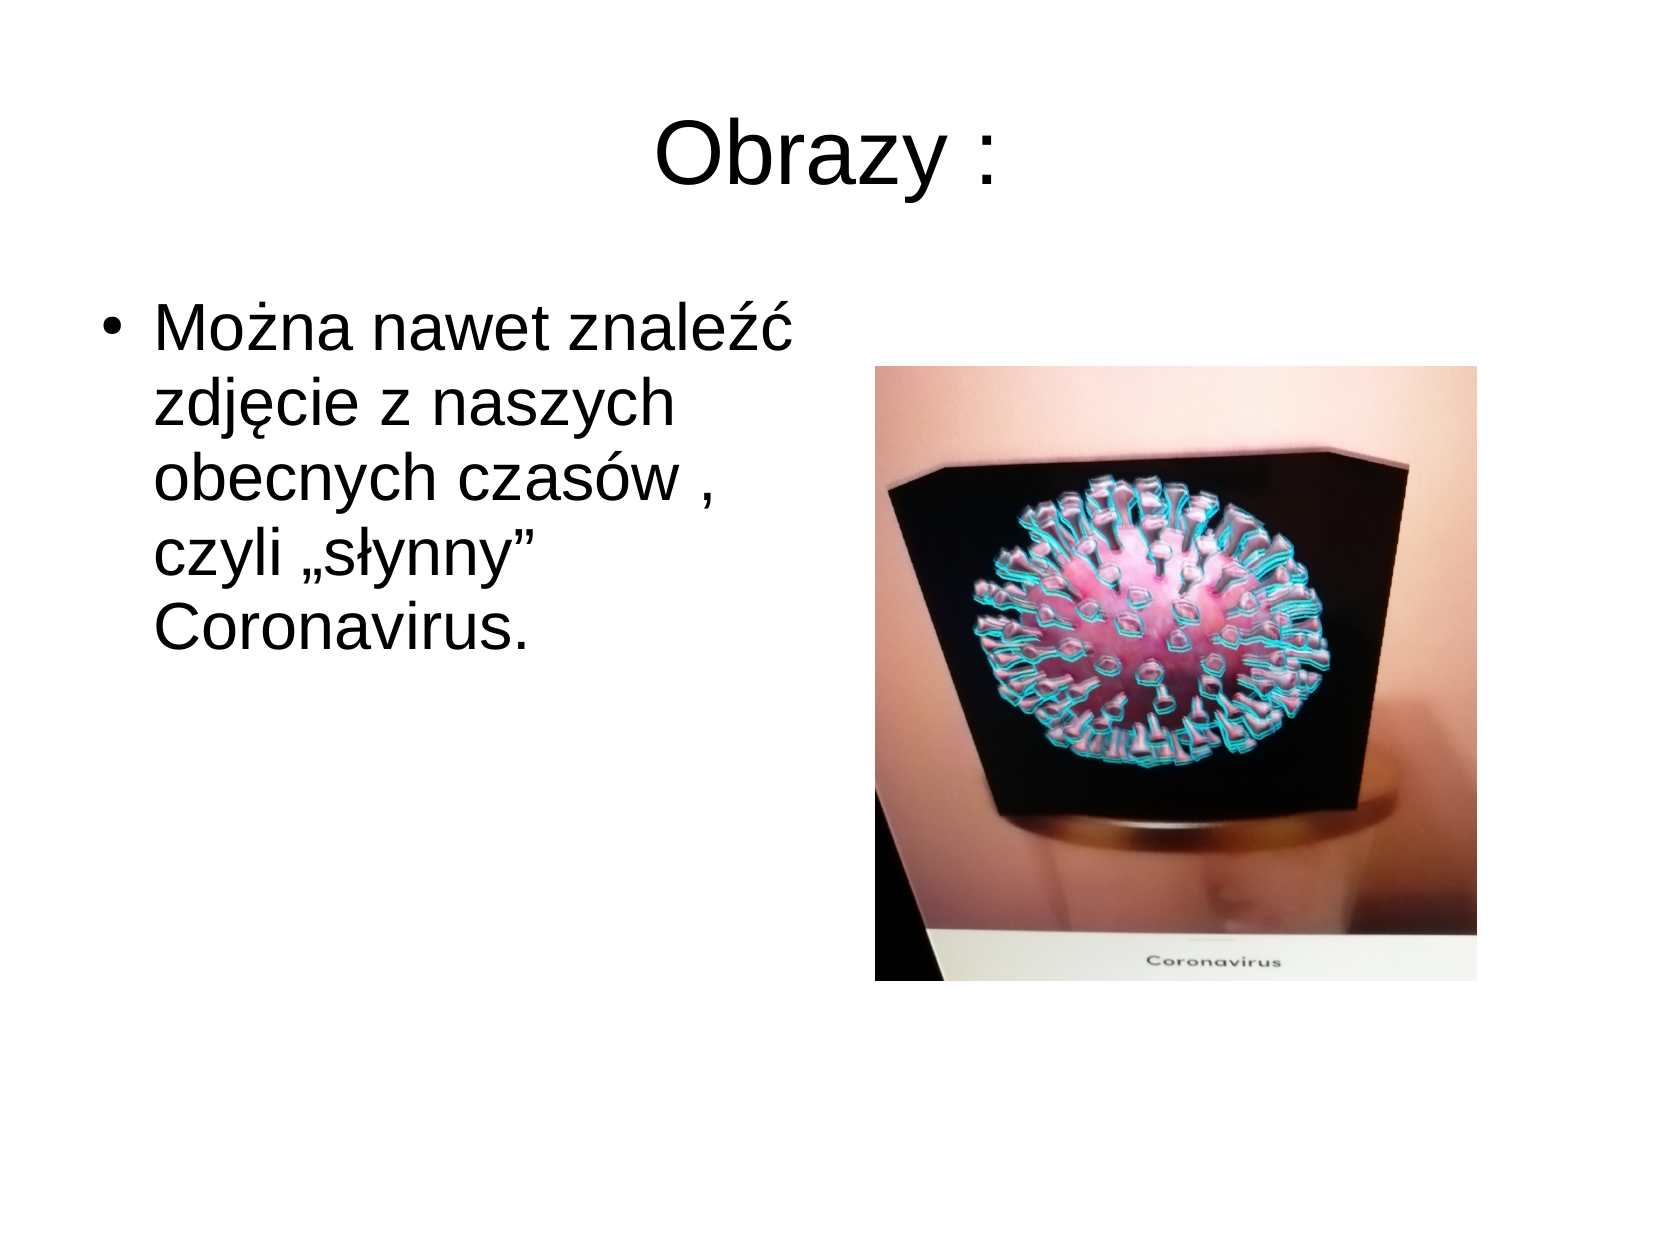

# Obrazy :
Można nawet znaleźć zdjęcie z naszych obecnych czasów , czyli „słynny” Coronavirus.